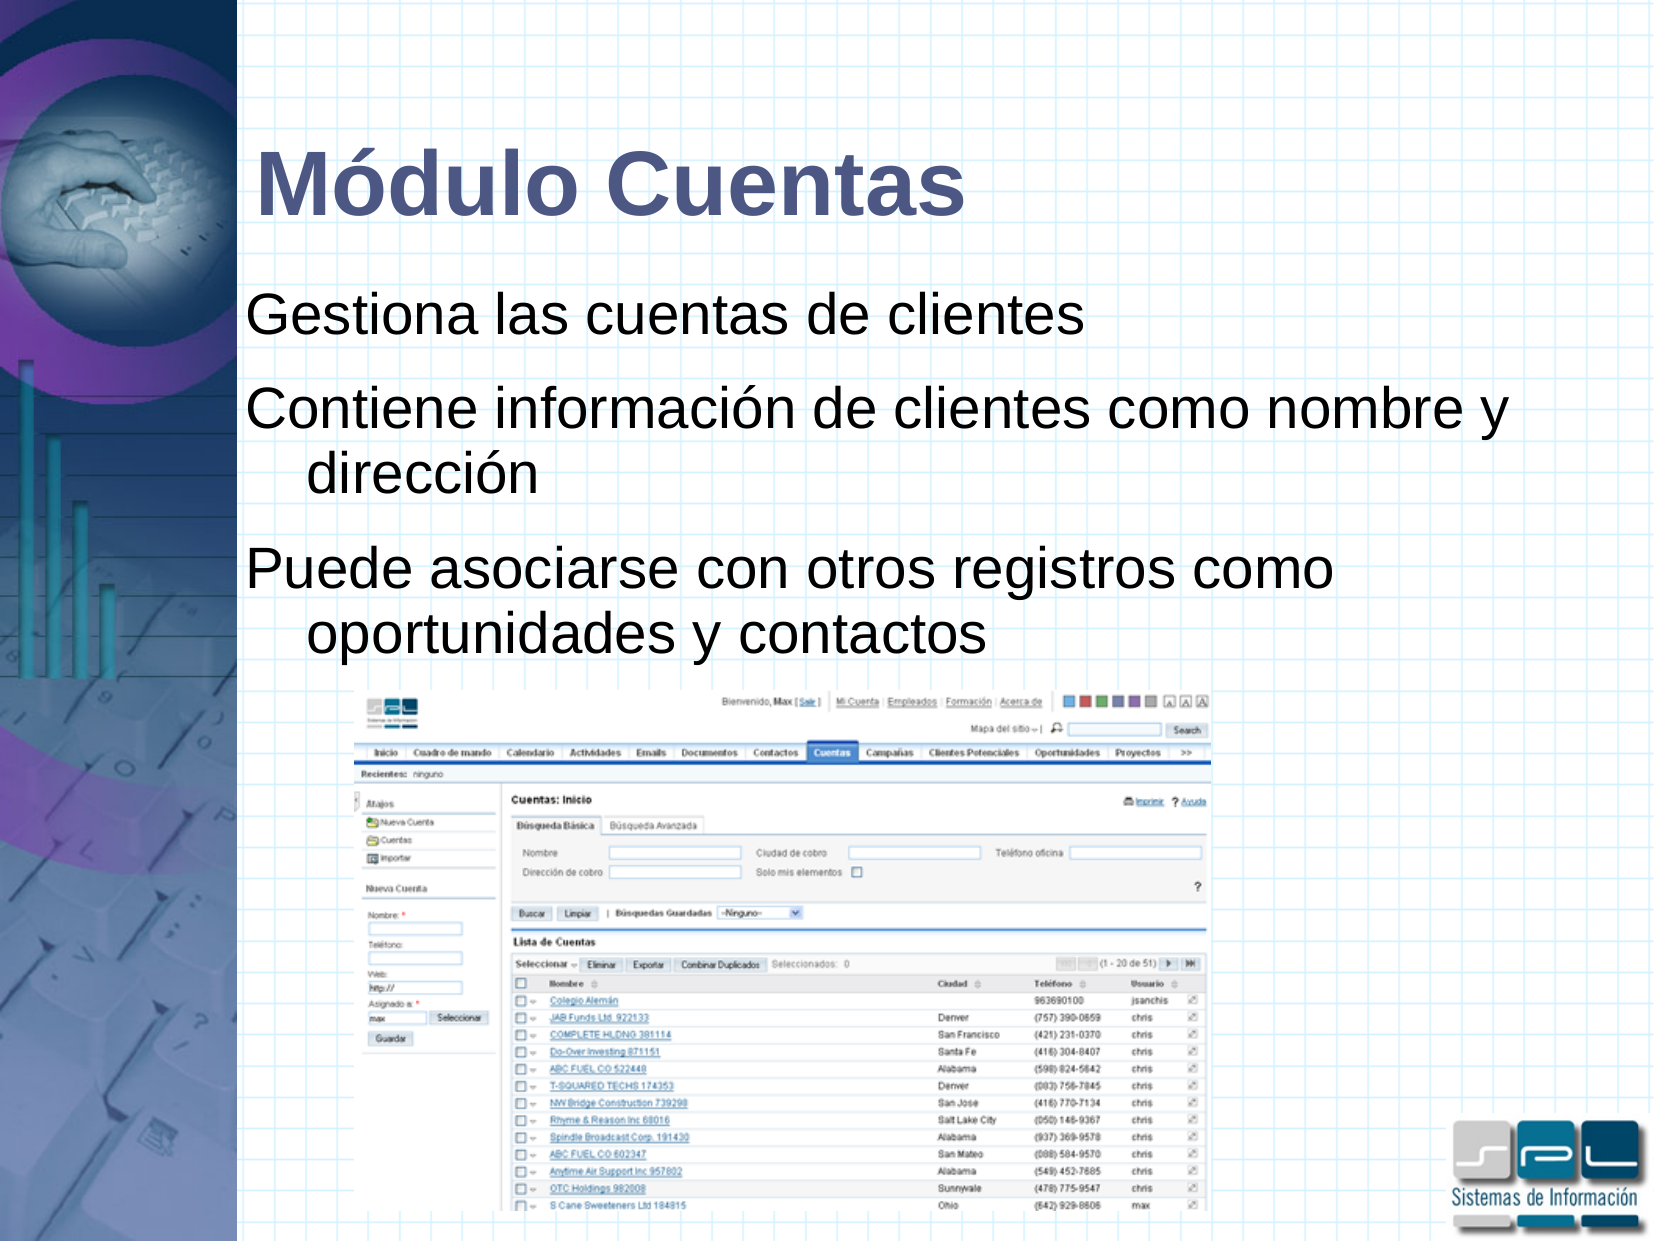

# Módulo Cuentas
Gestiona las cuentas de clientes
Contiene información de clientes como nombre y dirección
Puede asociarse con otros registros como oportunidades y contactos